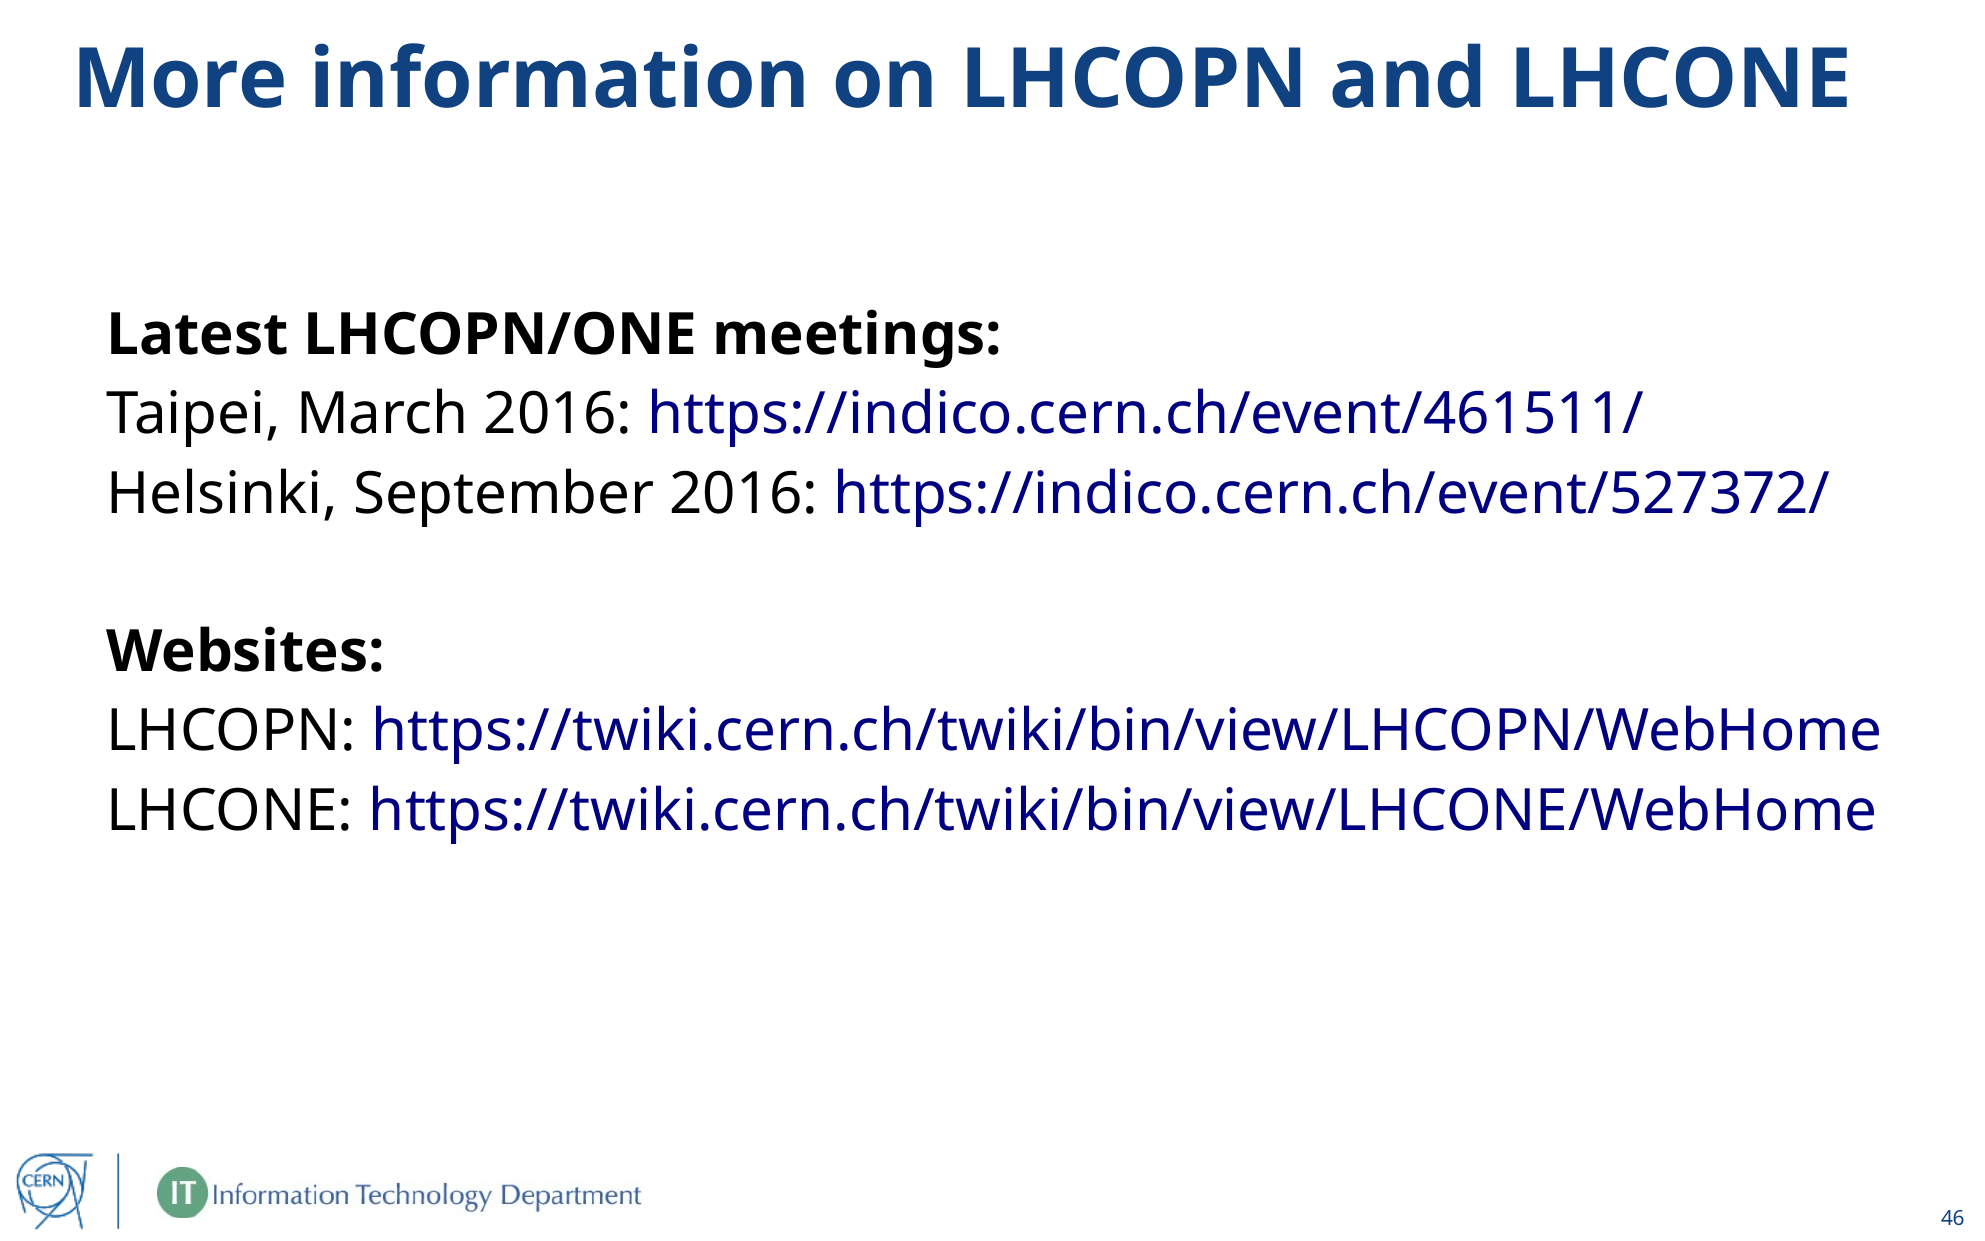

# More information on LHCOPN and LHCONE
Latest LHCOPN/ONE meetings:
Taipei, March 2016: https://indico.cern.ch/event/461511/
Helsinki, September 2016: https://indico.cern.ch/event/527372/
Websites:
LHCOPN: https://twiki.cern.ch/twiki/bin/view/LHCOPN/WebHome
LHCONE: https://twiki.cern.ch/twiki/bin/view/LHCONE/WebHome